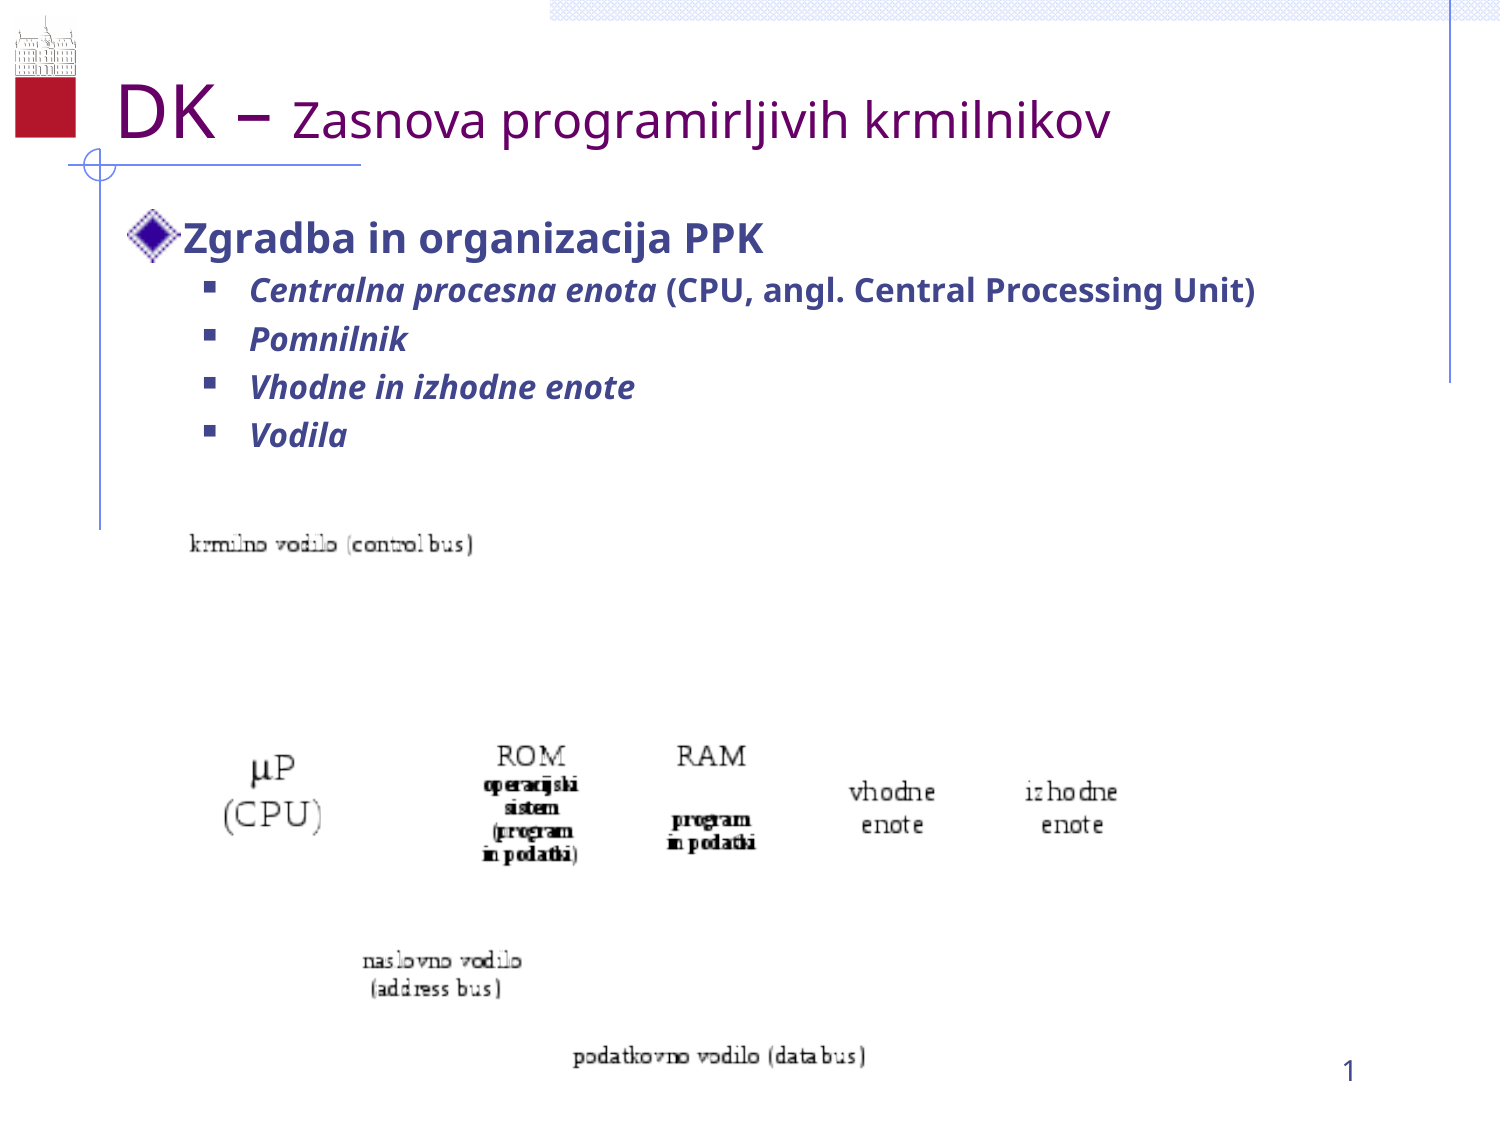

DK – Zasnova programirljivih krmilnikov
# Zgradba in organizacija PPK
Centralna procesna enota (CPU, angl. Central Processing Unit)
Pomnilnik
Vhodne in izhodne enote
Vodila